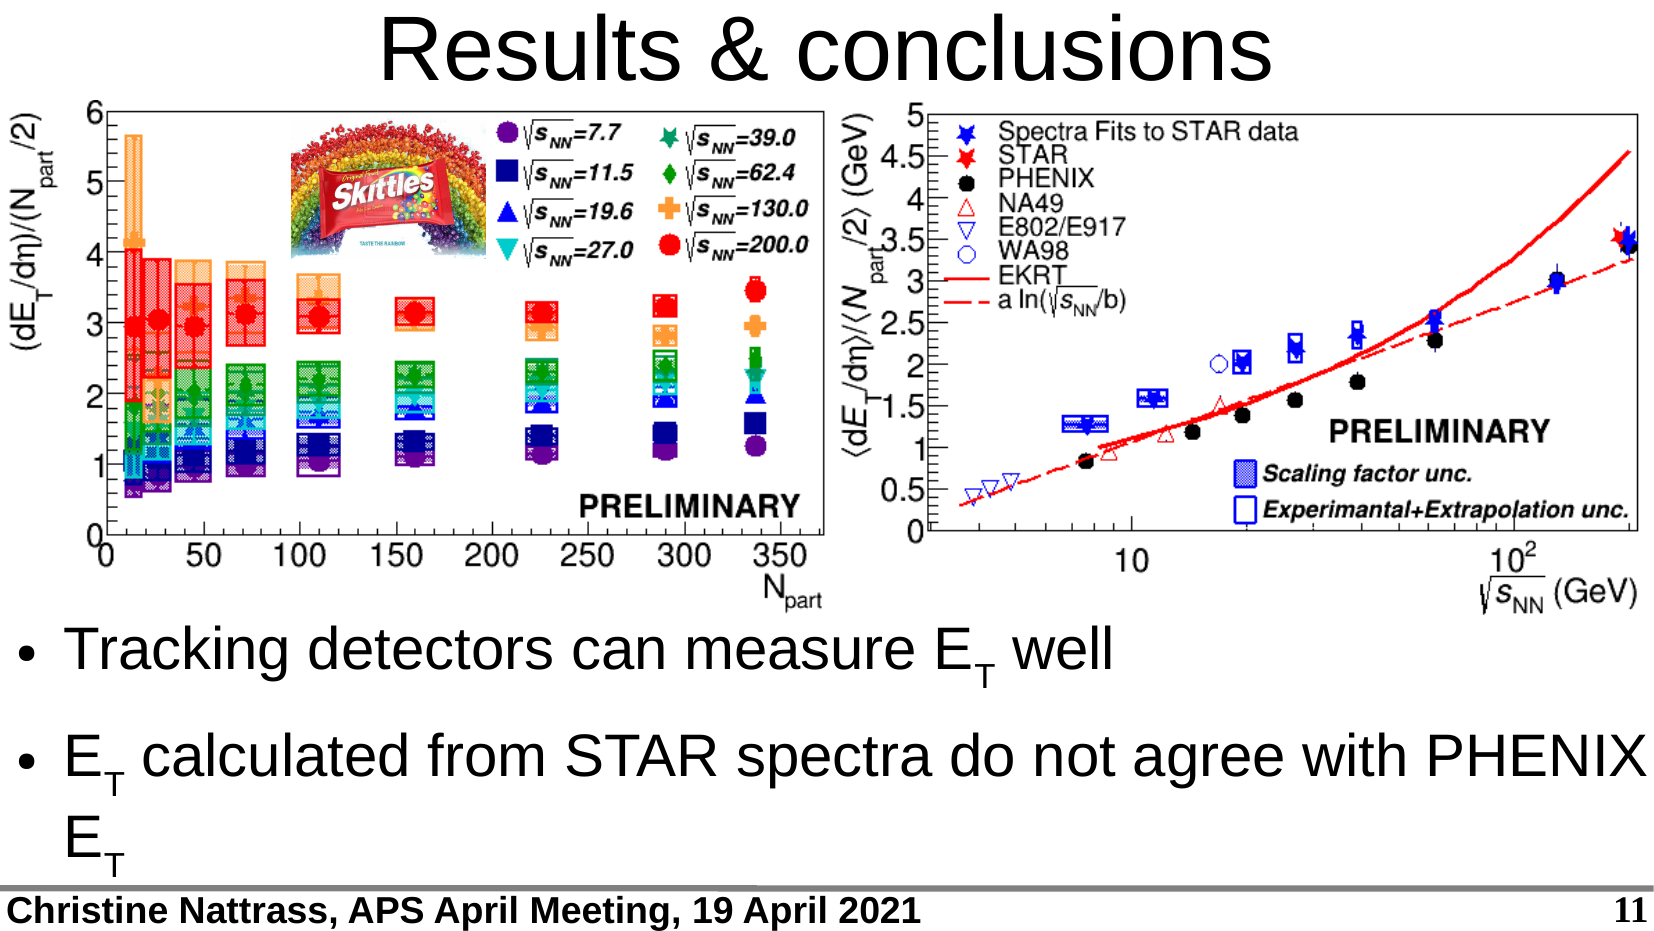

# Results & conclusions
Tracking detectors can measure ET well
ET calculated from STAR spectra do not agree with PHENIX ET
11